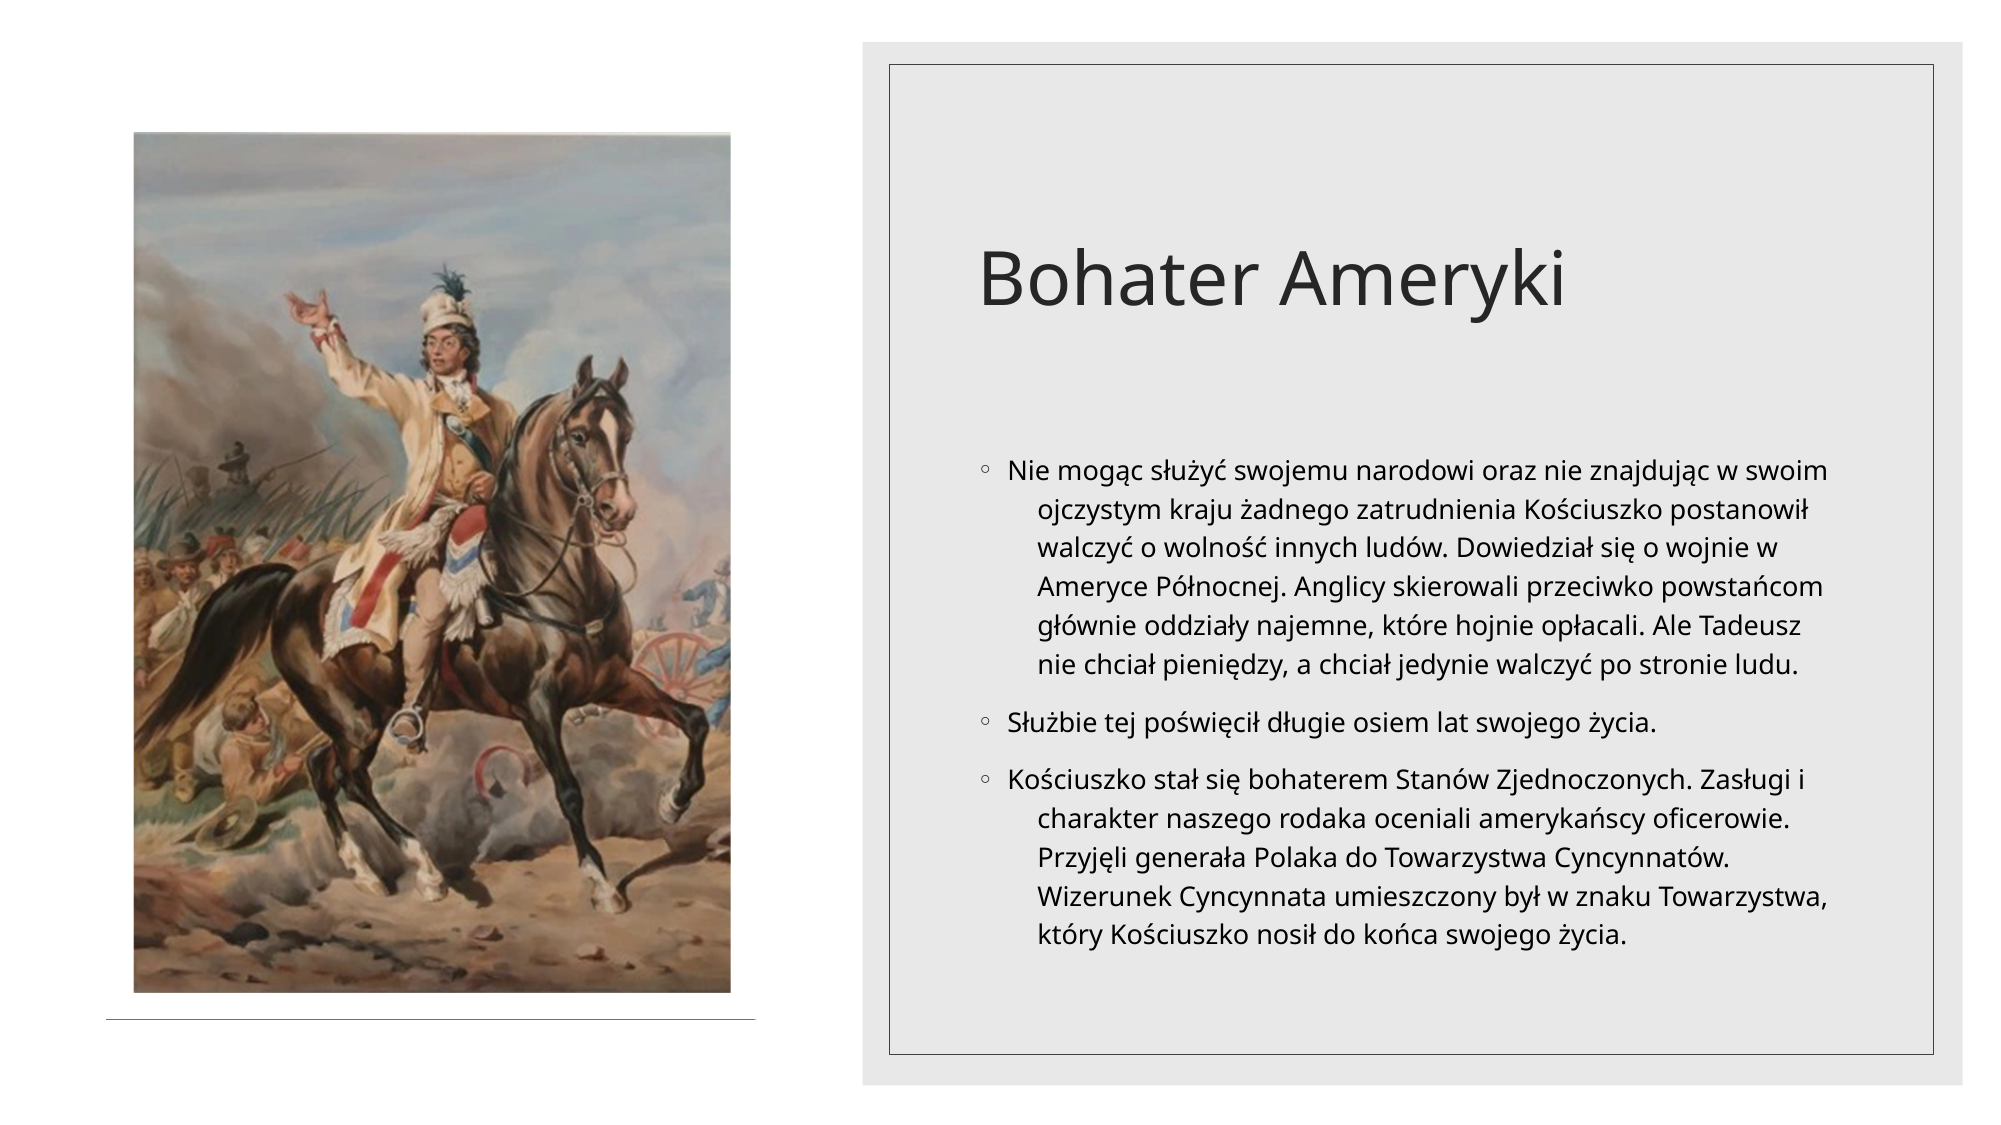

# Bohater Ameryki
Nie mogąc służyć swojemu narodowi oraz nie znajdując w swoim ojczystym kraju żadnego zatrudnienia Kościuszko postanowił walczyć o wolność innych ludów. Dowiedział się o wojnie w Ameryce Północnej. Anglicy skierowali przeciwko powstańcom głównie oddziały najemne, które hojnie opłacali. Ale Tadeusz nie chciał pieniędzy, a chciał jedynie walczyć po stronie ludu.
Służbie tej poświęcił długie osiem lat swojego życia.
Kościuszko stał się bohaterem Stanów Zjednoczonych. Zasługi i charakter naszego rodaka oceniali amerykańscy oficerowie. Przyjęli generała Polaka do Towarzystwa Cyncynnatów. Wizerunek Cyncynnata umieszczony był w znaku Towarzystwa, który Kościuszko nosił do końca swojego życia.